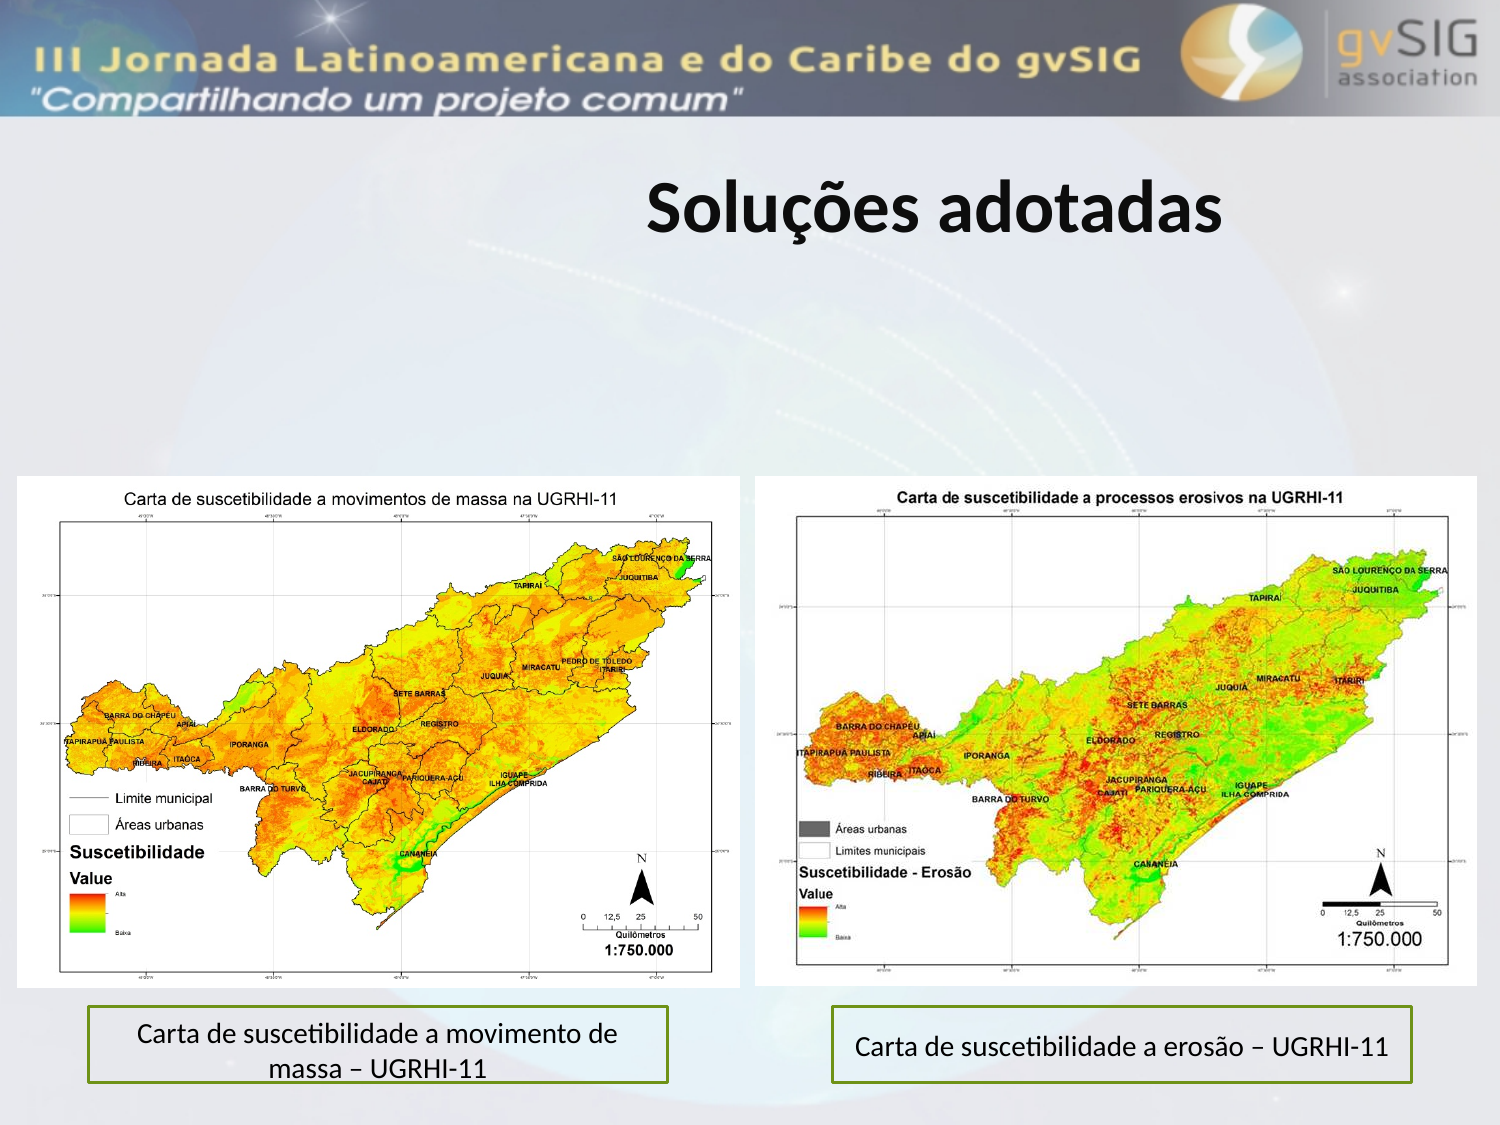

# Soluções adotadas
Carta de suscetibilidade a movimento de massa – UGRHI-11
Carta de suscetibilidade a erosão – UGRHI-11